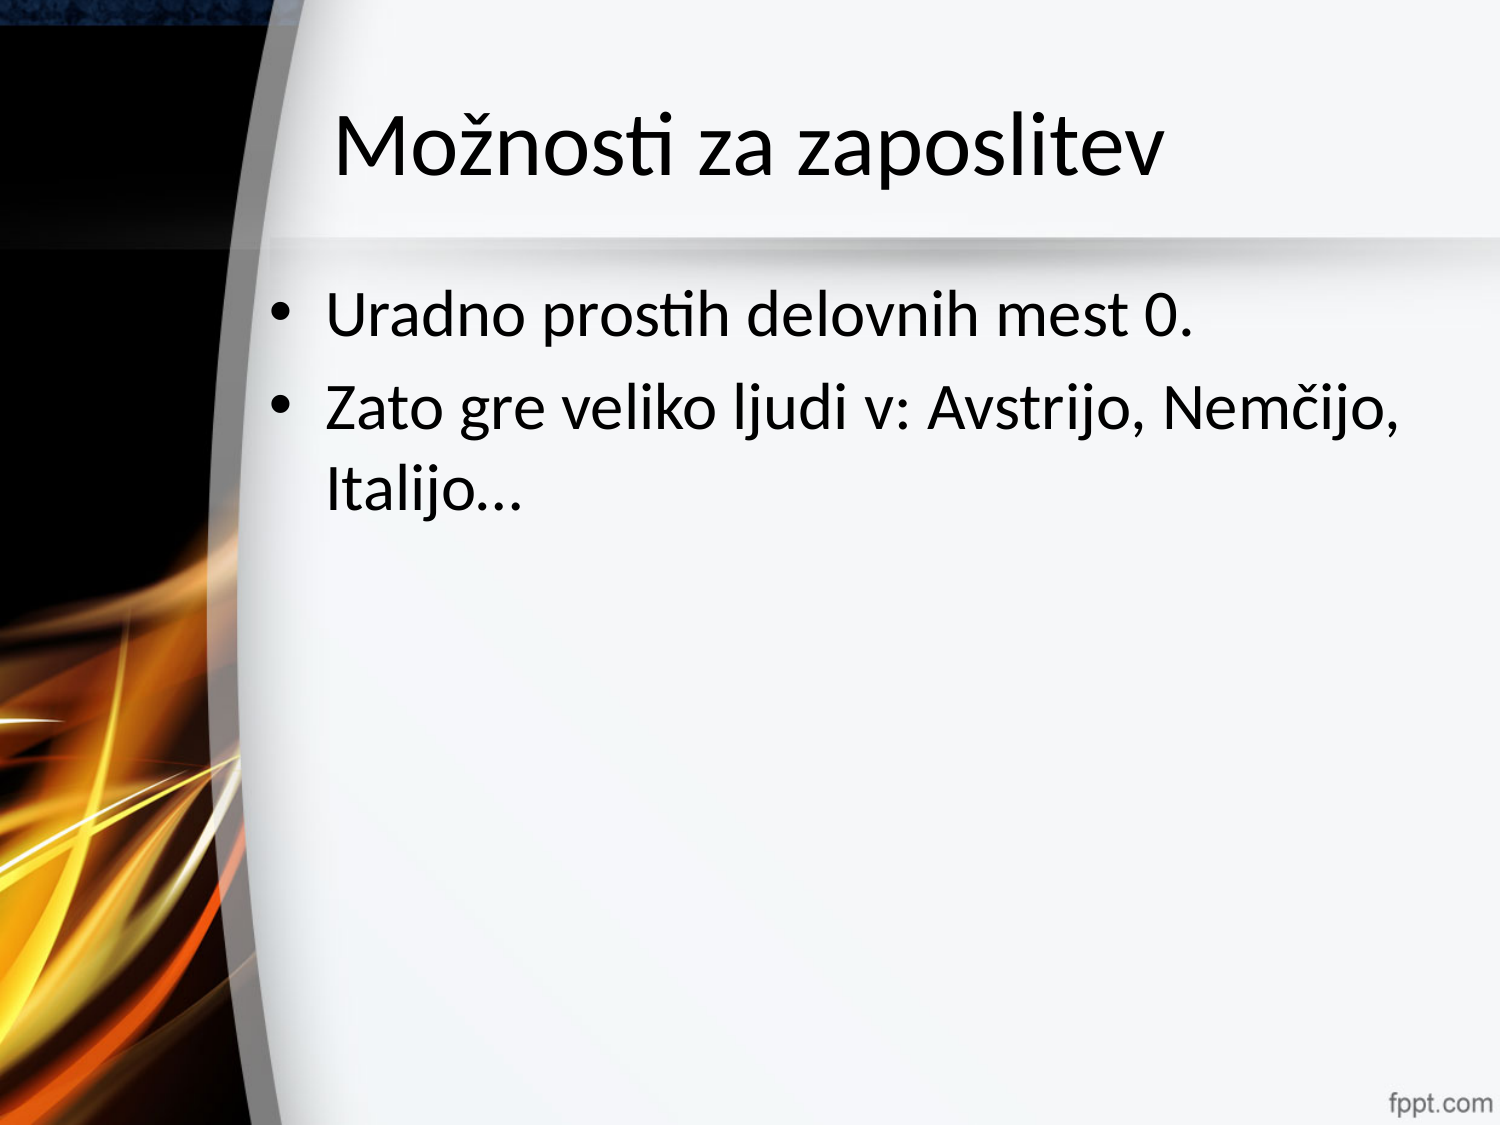

# Možnosti za zaposlitev
Uradno prostih delovnih mest 0.
Zato gre veliko ljudi v: Avstrijo, Nemčijo, Italijo…